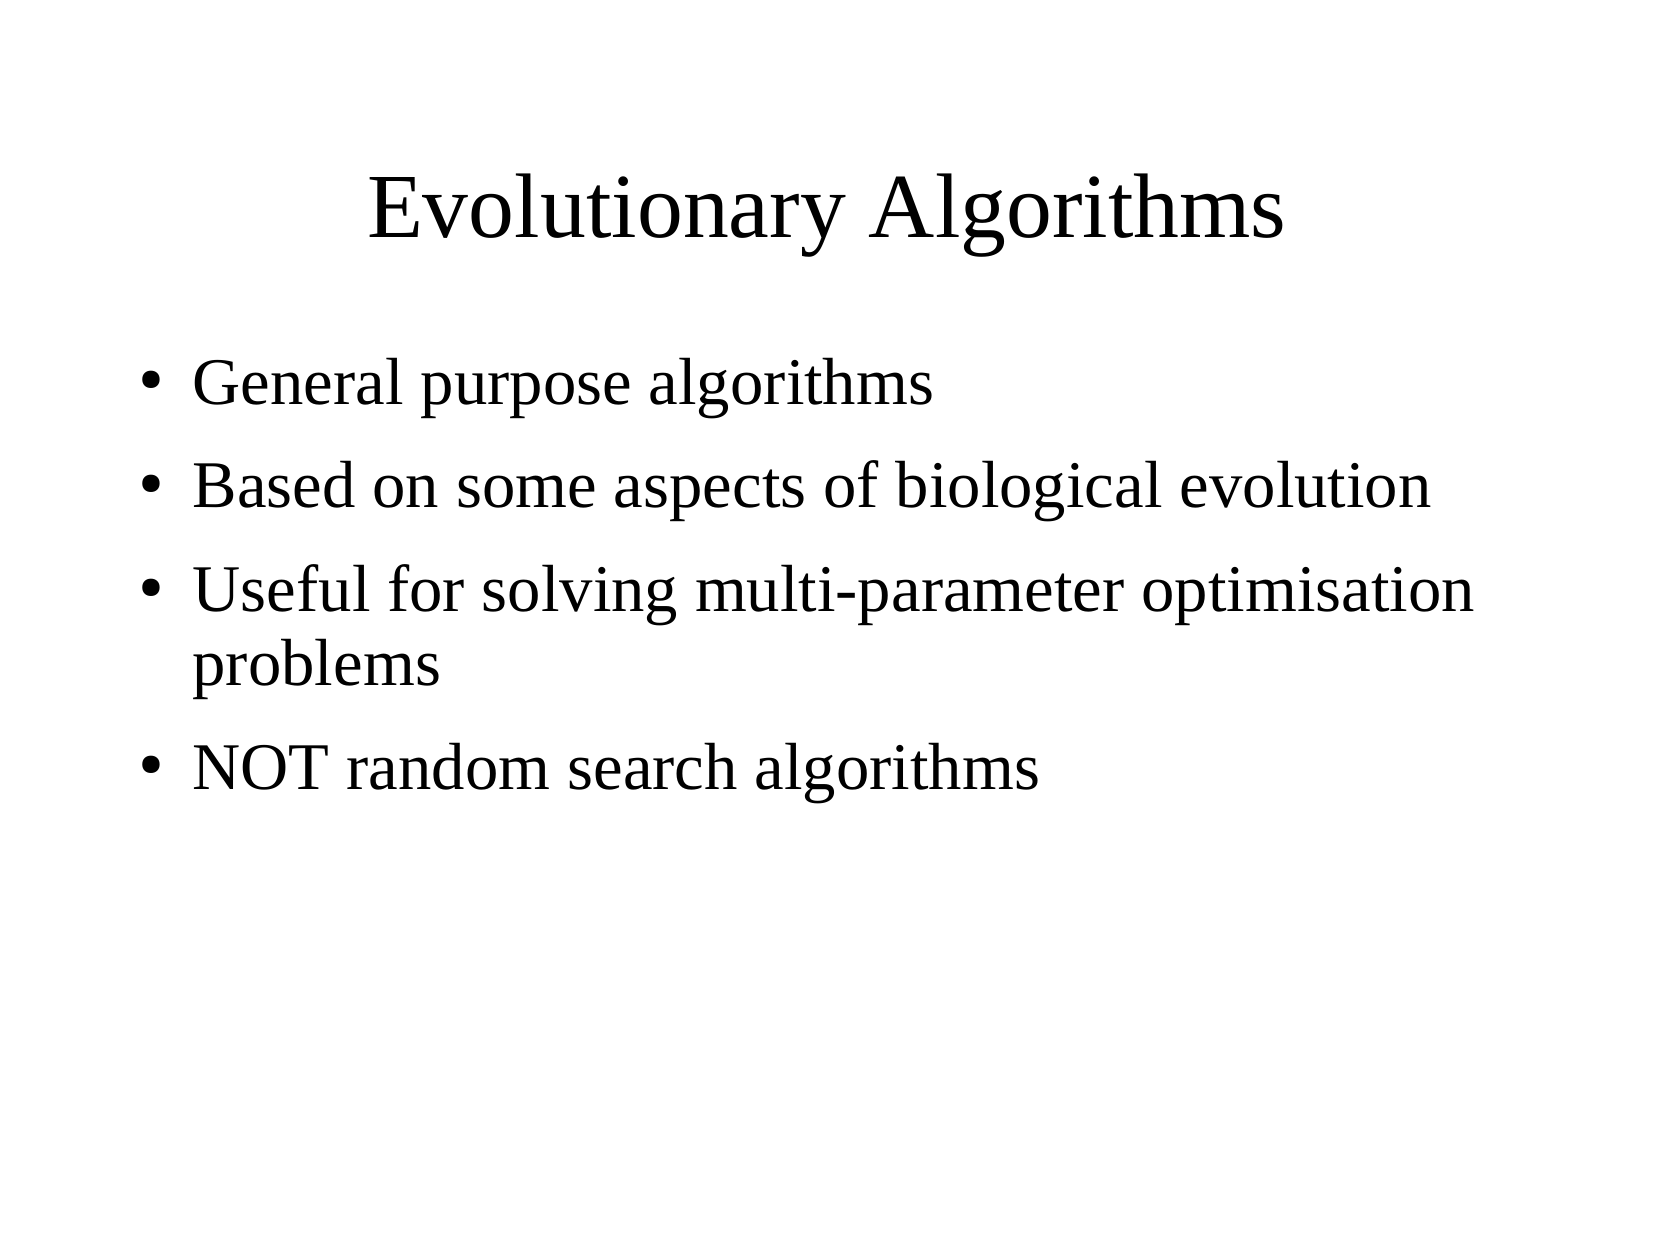

# Evolutionary Algorithms
General purpose algorithms
Based on some aspects of biological evolution
Useful for solving multi-parameter optimisation problems
NOT random search algorithms